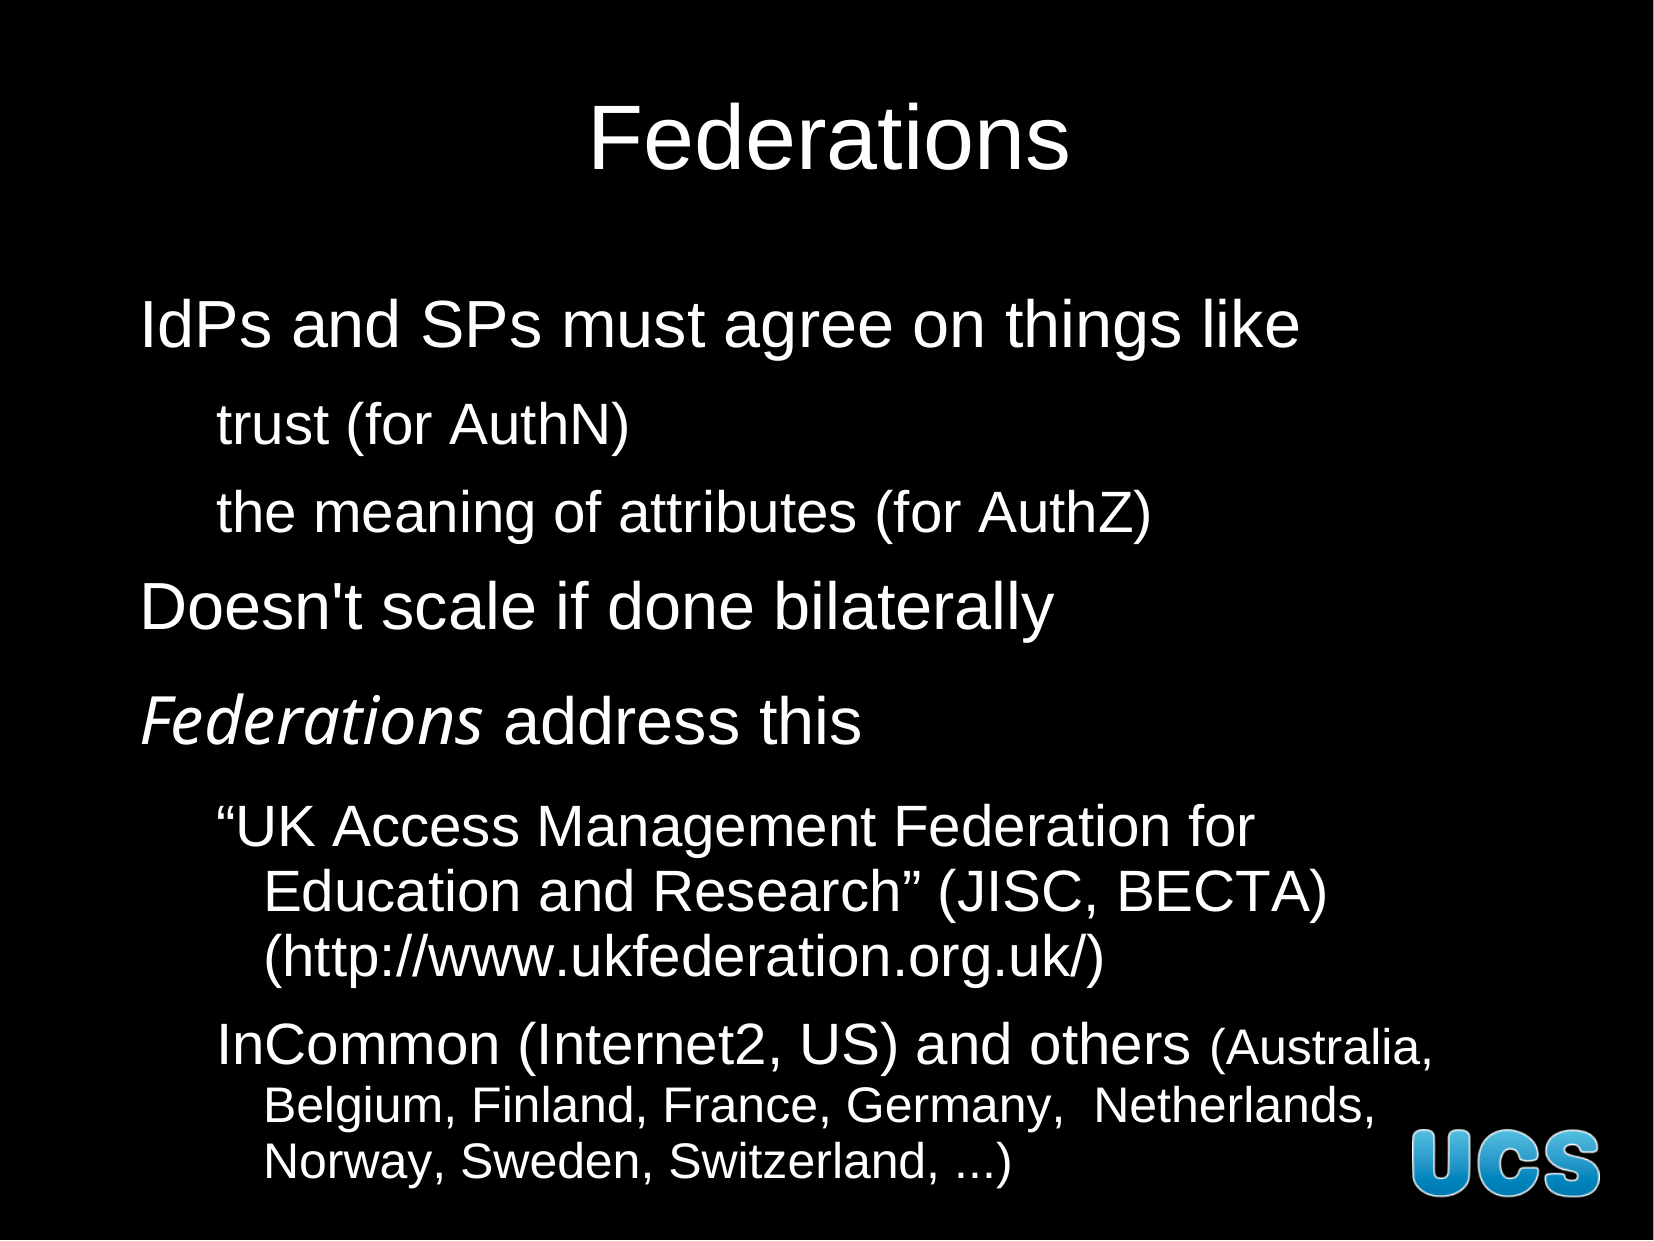

# Federations
IdPs and SPs must agree on things like
trust (for AuthN)
the meaning of attributes (for AuthZ)
Doesn't scale if done bilaterally
Federations address this
“UK Access Management Federation for Education and Research” (JISC, BECTA) (http://www.ukfederation.org.uk/)
InCommon (Internet2, US) and others (Australia, Belgium, Finland, France, Germany, Netherlands, Norway, Sweden, Switzerland, ...)